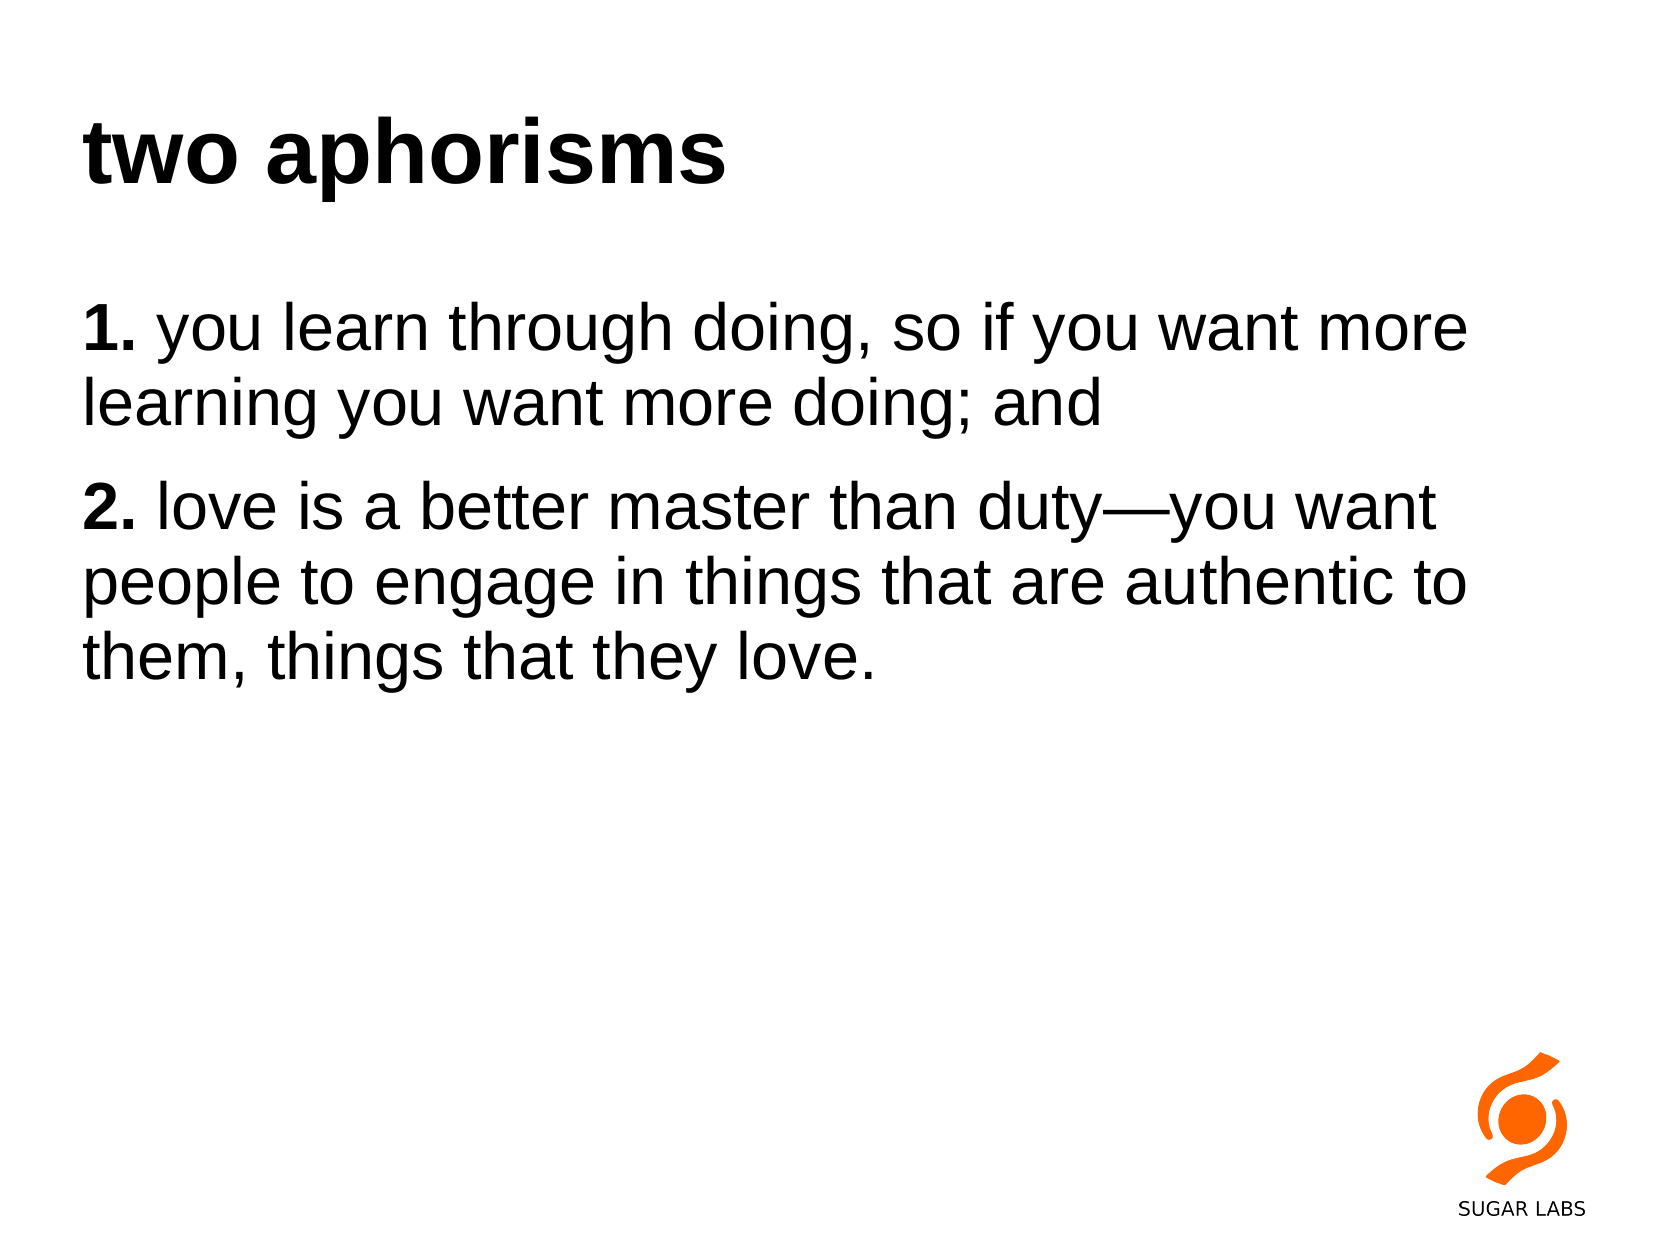

# two aphorisms
1. you learn through doing, so if you want more learning you want more doing; and
2. love is a better master than duty—you want people to engage in things that are authentic to them, things that they love.